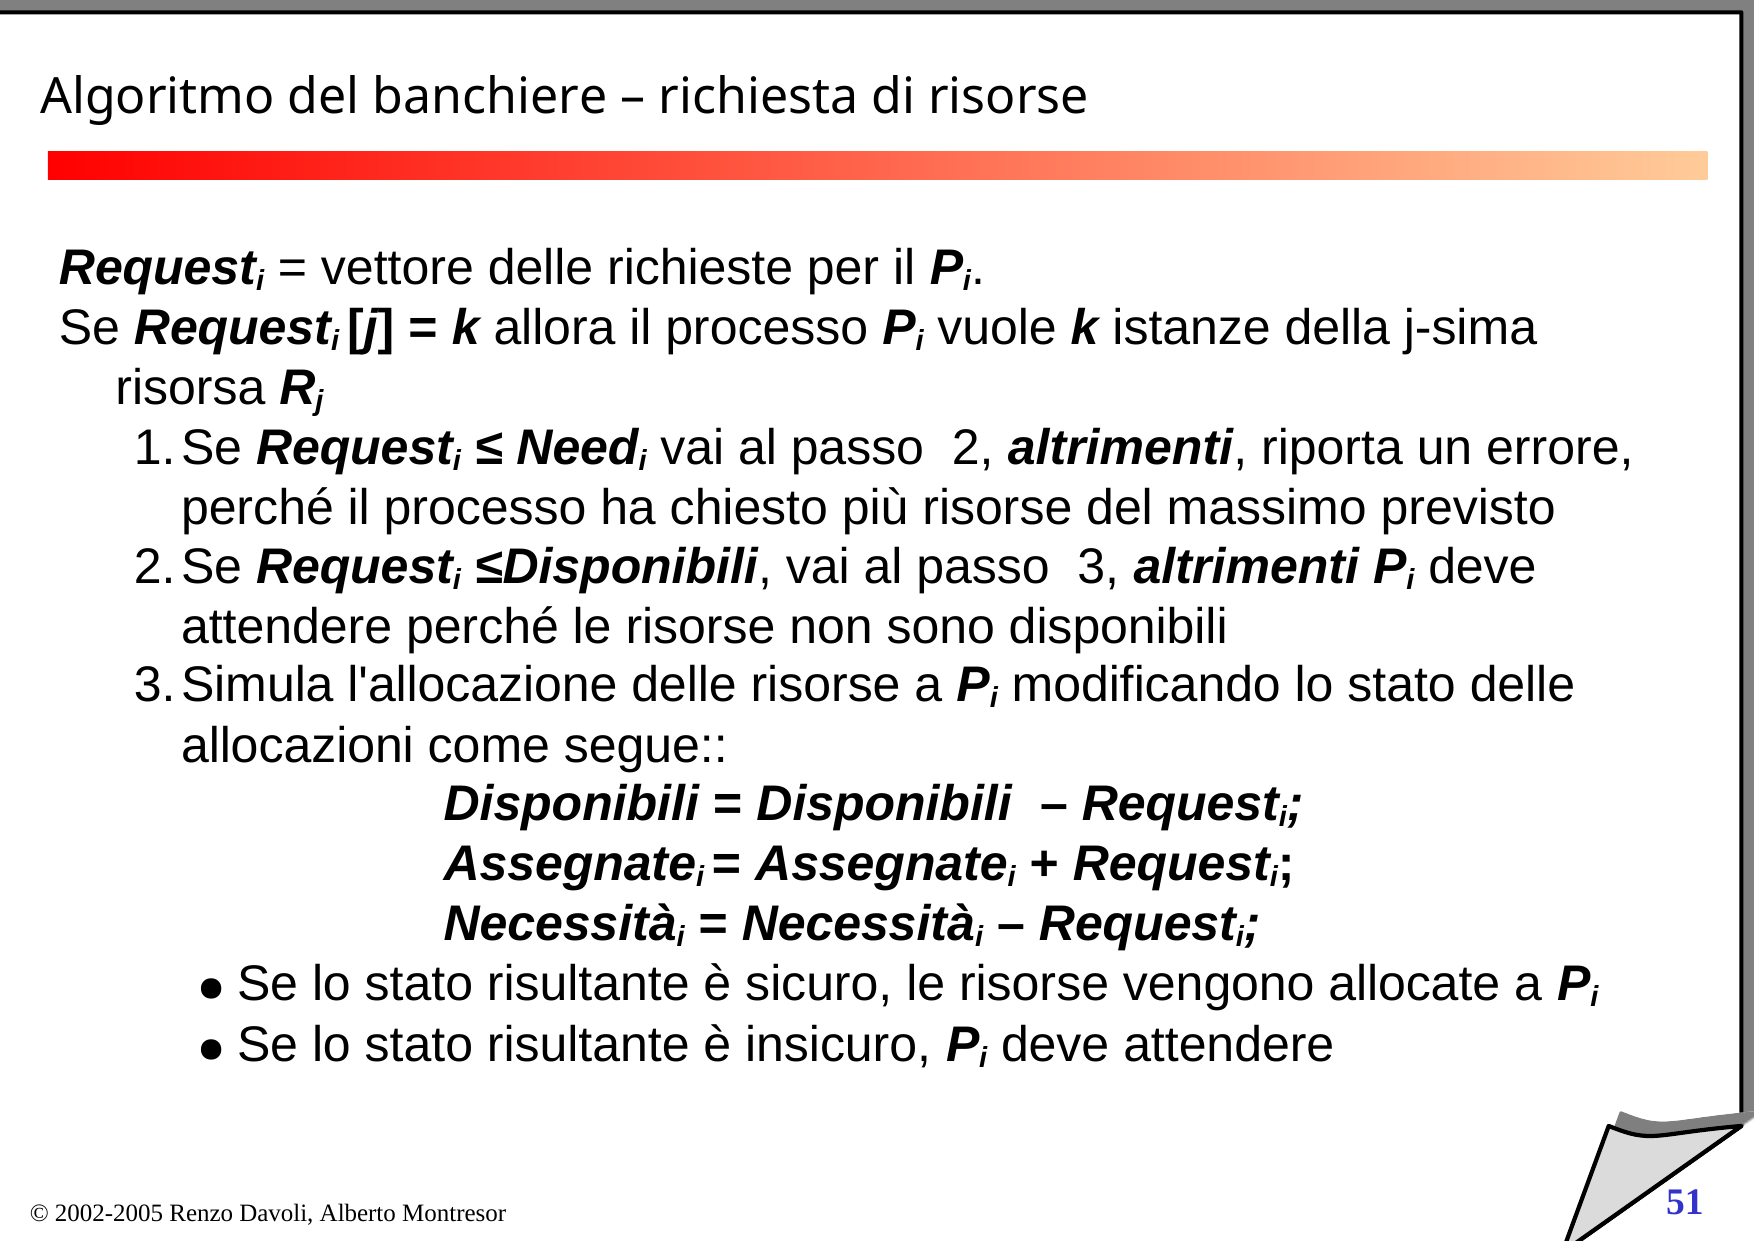

# Algoritmo del banchiere – richiesta di risorse
Requesti = vettore delle richieste per il Pi.
Se Requesti [j] = k allora il processo Pi vuole k istanze della j-sima risorsa Rj
1.	Se Requesti ≤ Needi vai al passo 2, altrimenti, riporta un errore, perché il processo ha chiesto più risorse del massimo previsto
2.	Se Requesti ≤Disponibili, vai al passo 3, altrimenti Pi deve attendere perché le risorse non sono disponibili
3.	Simula l'allocazione delle risorse a Pi modificando lo stato delle allocazioni come segue::
		Disponibili = Disponibili – Requesti;
		Assegnatei = Assegnatei + Requesti;
		Necessitài = Necessitài – Requesti;
l	Se lo stato risultante è sicuro, le risorse vengono allocate a Pi
l	Se lo stato risultante è insicuro, Pi deve attendere